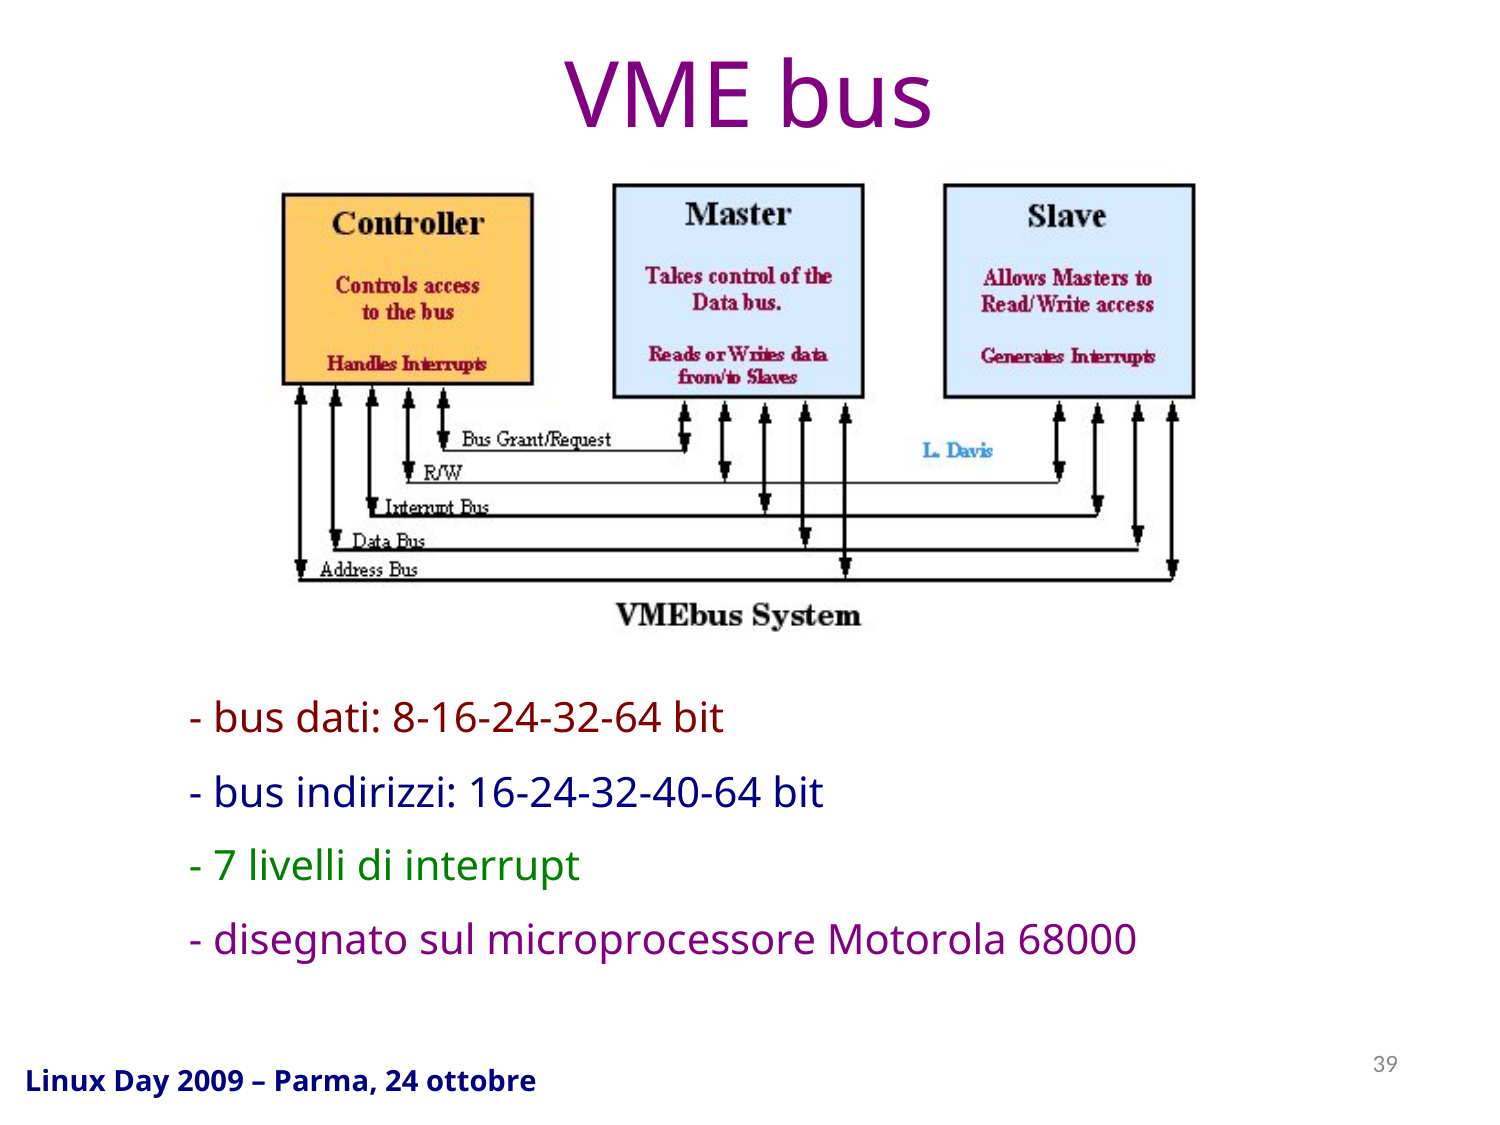

# VME bus
	- bus dati: 8-16-24-32-64 bit
	- bus indirizzi: 16-24-32-40-64 bit
	- 7 livelli di interrupt
	- disegnato sul microprocessore Motorola 68000
39